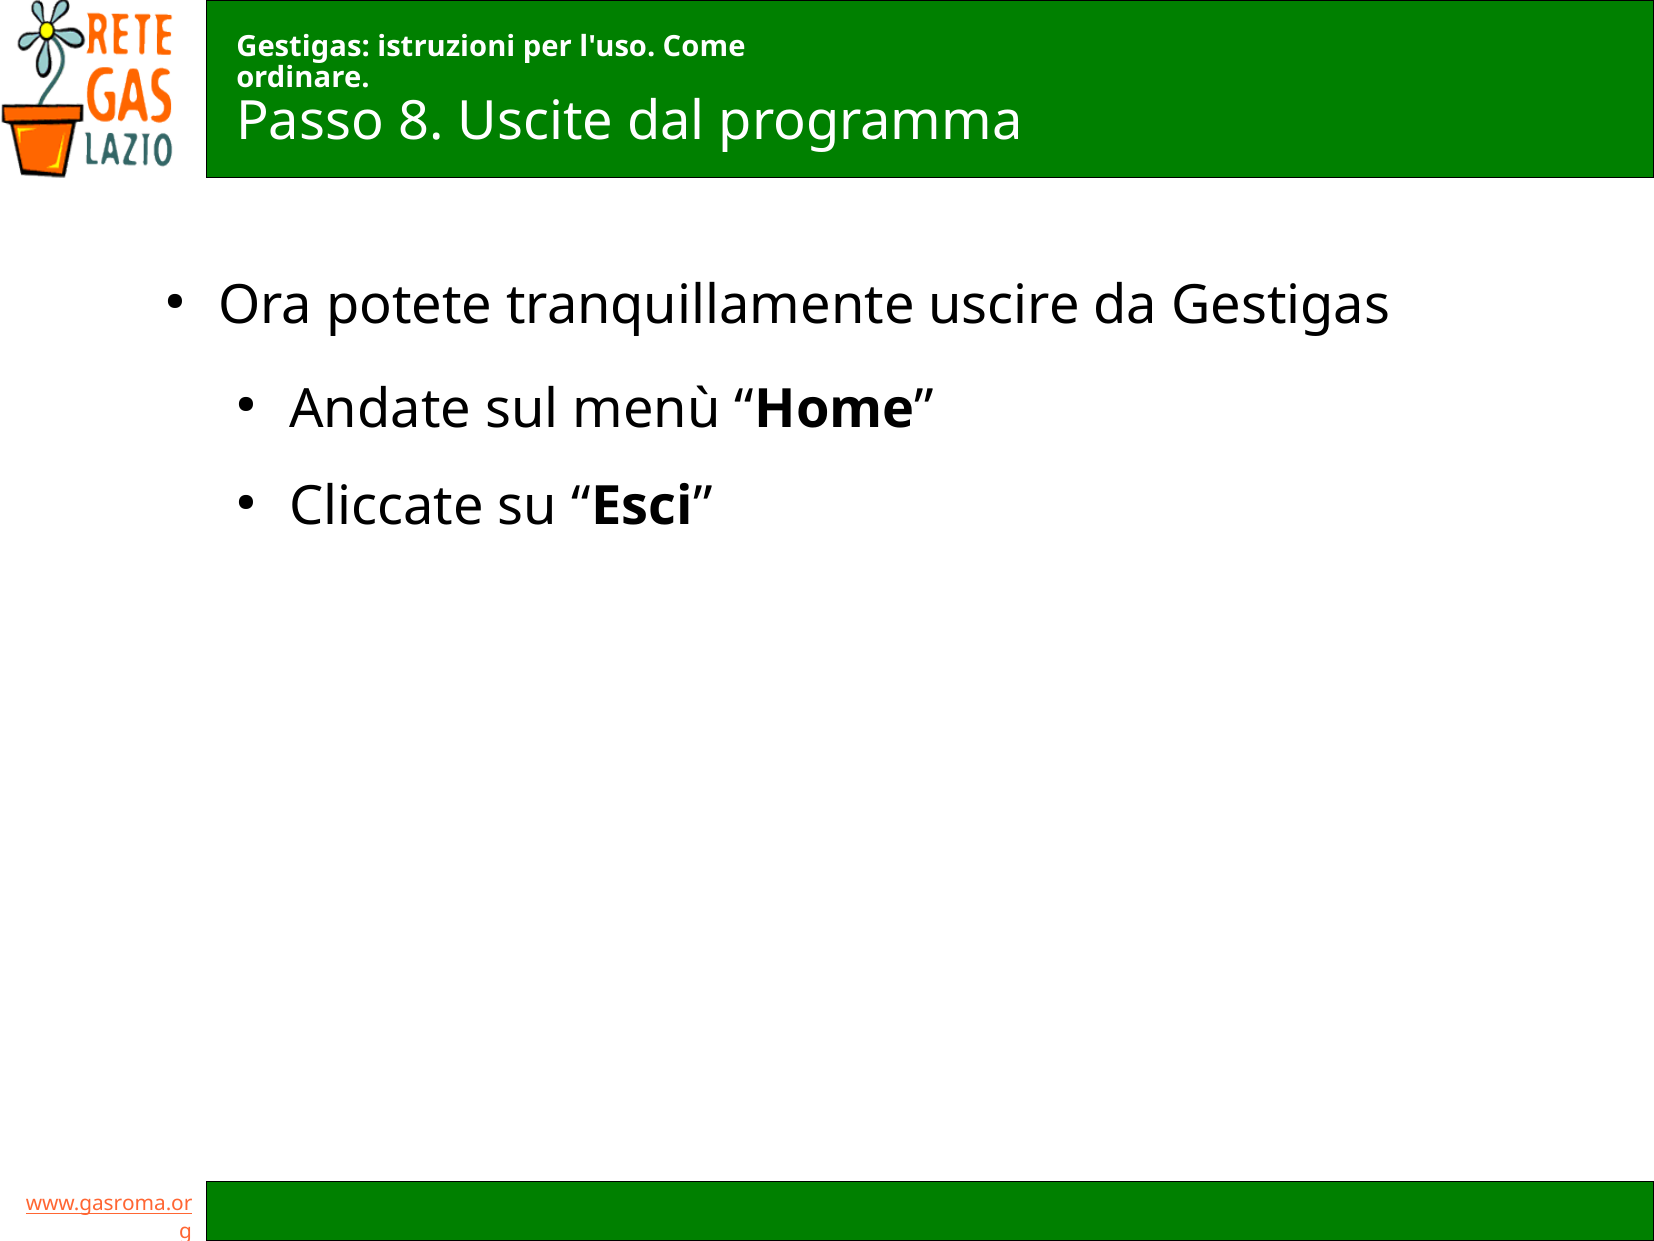

Gestigas: istruzioni per l'uso. Come ordinare.
# Passo 8. Uscite dal programma
Ora potete tranquillamente uscire da Gestigas
Andate sul menù “Home”
Cliccate su “Esci”